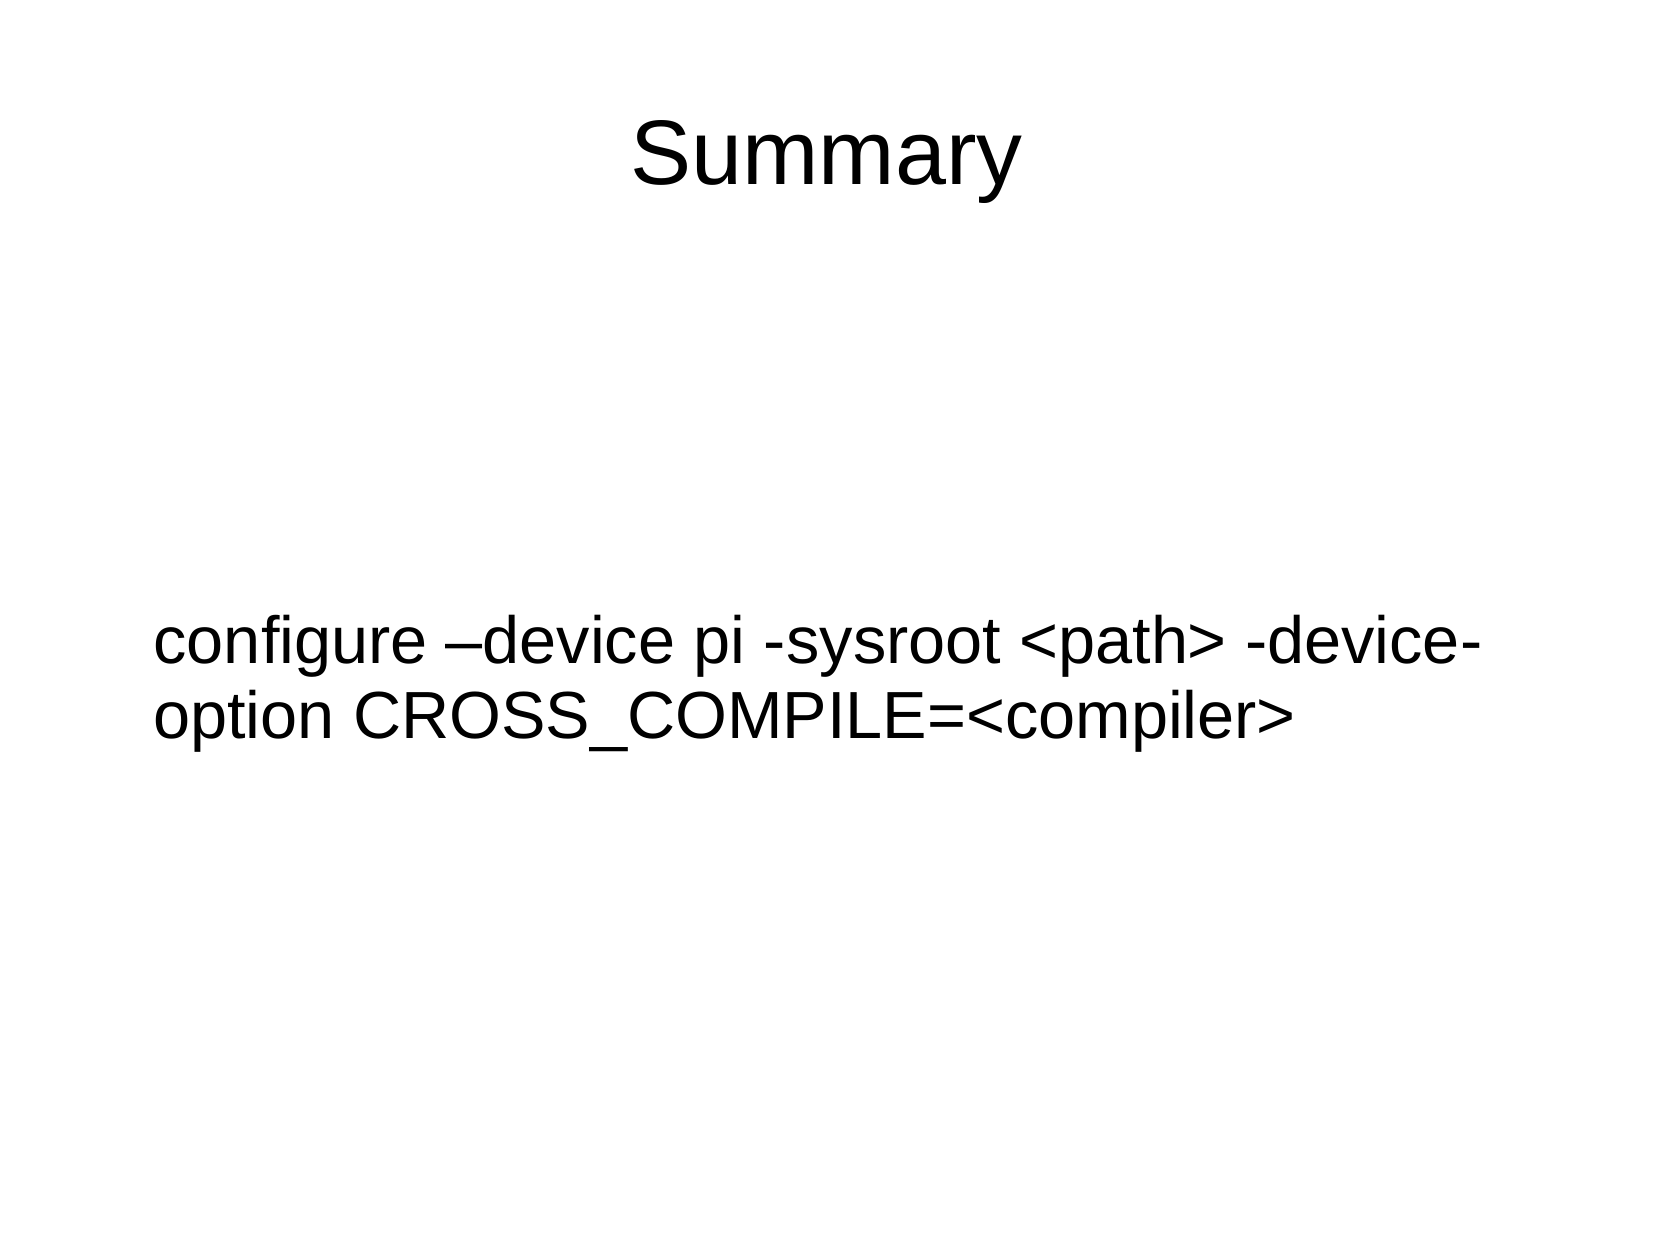

# Summary
configure –device pi -sysroot <path> -device-option CROSS_COMPILE=<compiler>